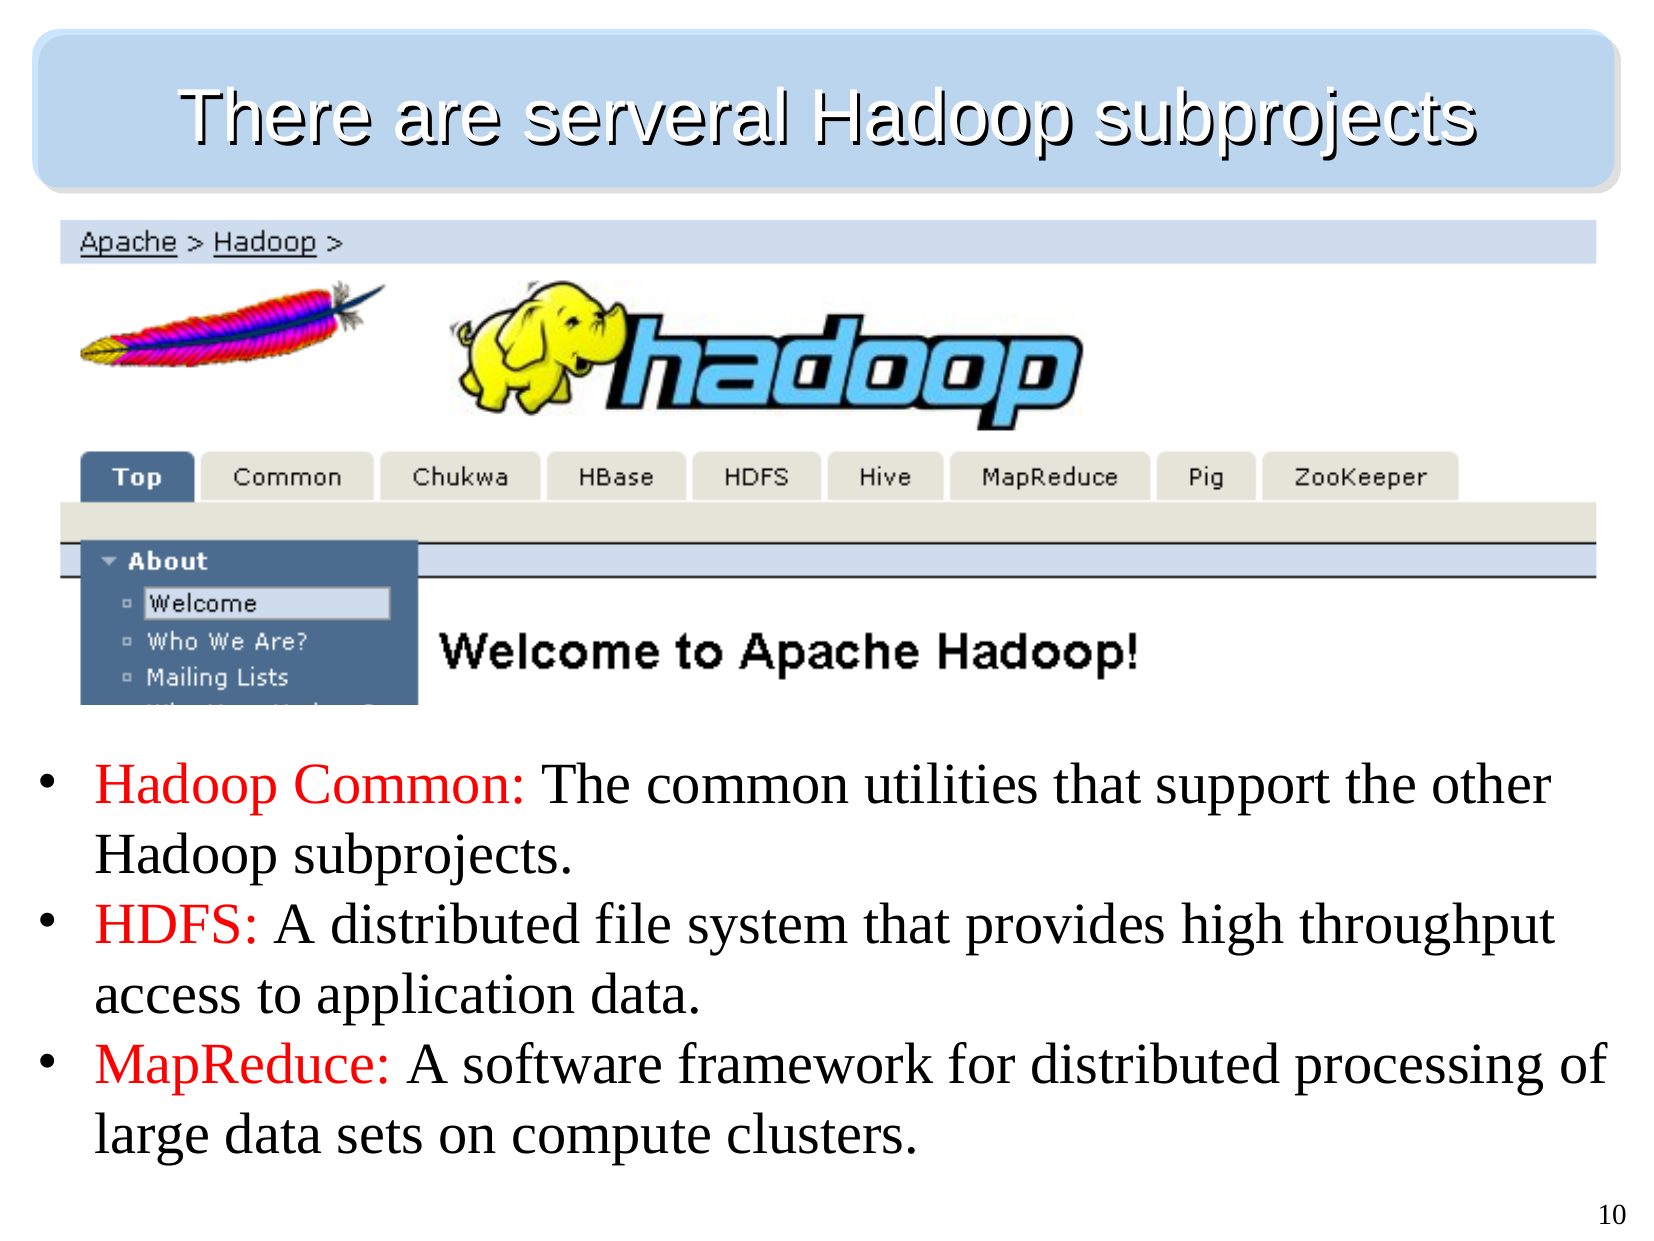

# There are serveral Hadoop subprojects
Hadoop Common: The common utilities that support the other Hadoop subprojects.
HDFS: A distributed file system that provides high throughput access to application data.
MapReduce: A software framework for distributed processing of large data sets on compute clusters.
10